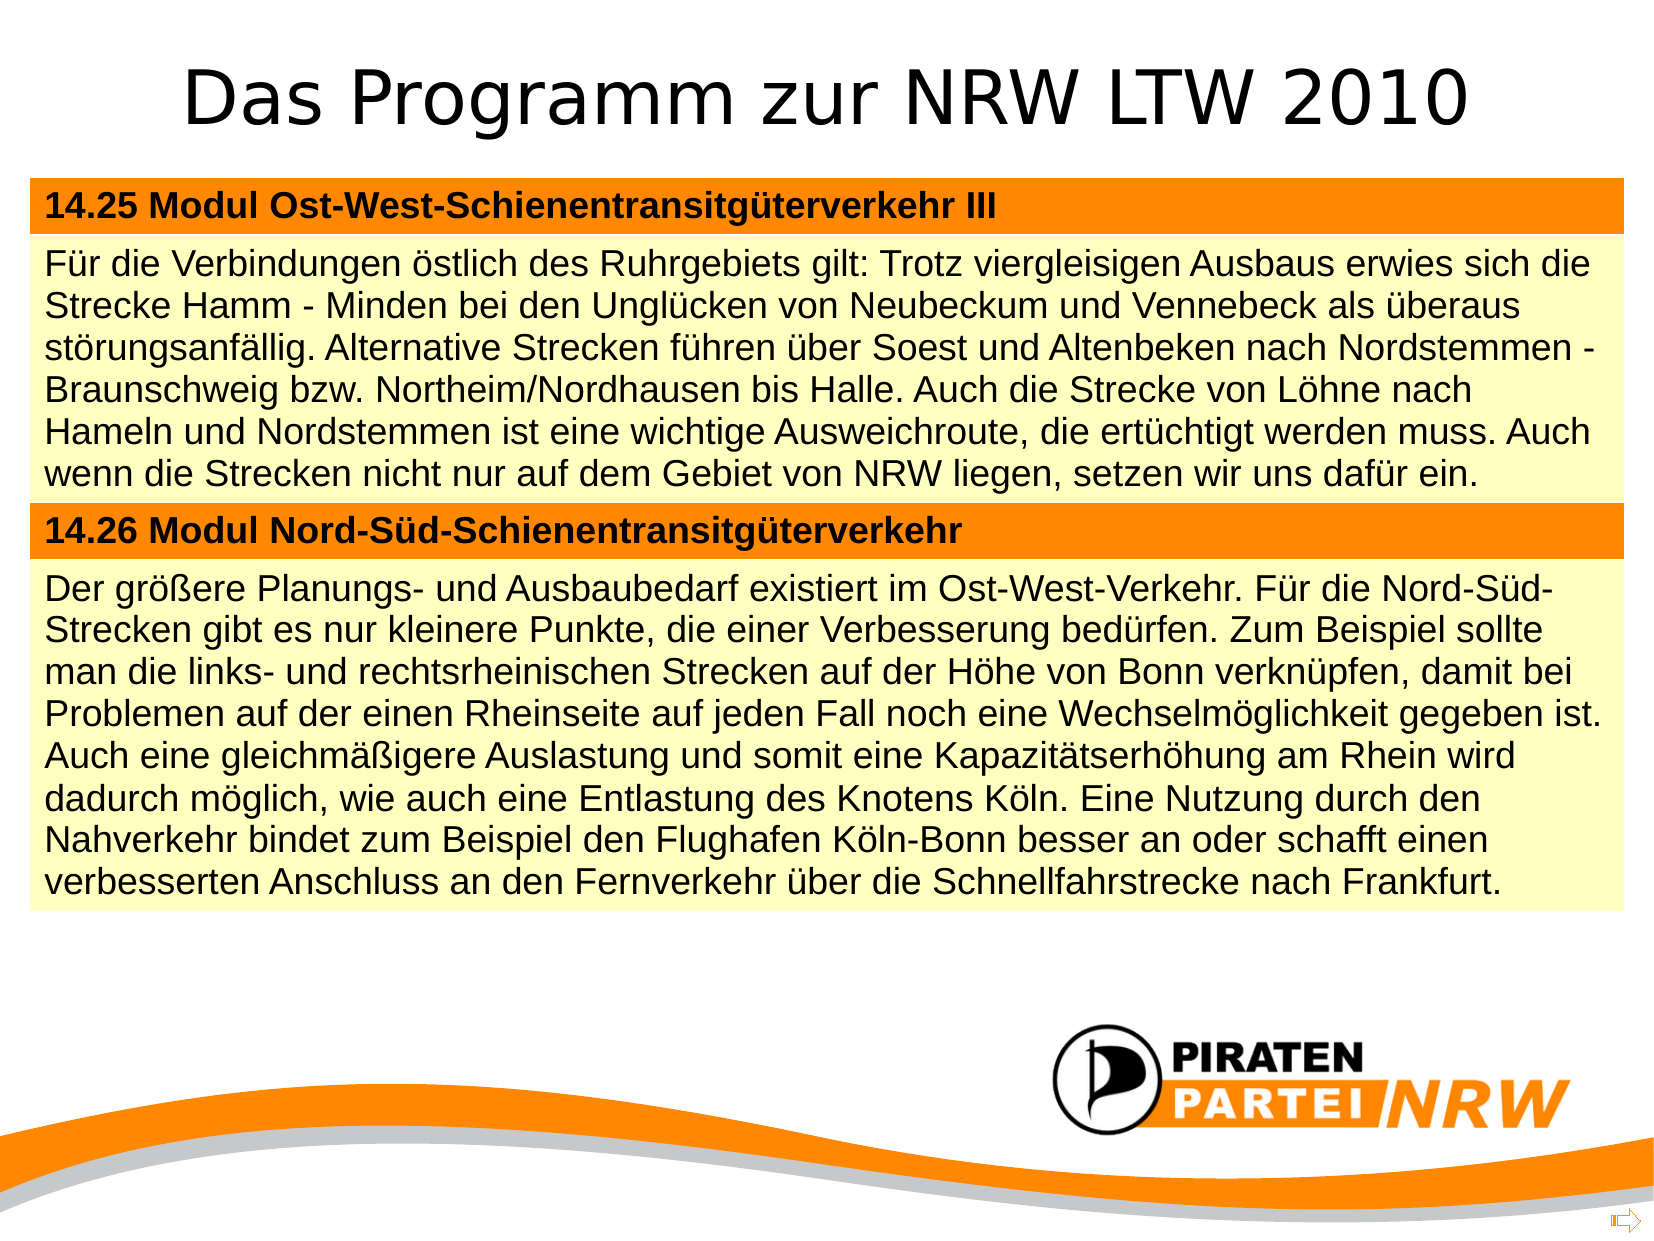

# Das Programm zur NRW LTW 2010
| 14.25 Modul Ost-West-Schienentransitgüterverkehr III |
| --- |
| Für die Verbindungen östlich des Ruhrgebiets gilt: Trotz viergleisigen Ausbaus erwies sich die Strecke Hamm - Minden bei den Unglücken von Neubeckum und Vennebeck als überaus störungsanfällig. Alternative Strecken führen über Soest und Altenbeken nach Nordstemmen - Braunschweig bzw. Northeim/Nordhausen bis Halle. Auch die Strecke von Löhne nach Hameln und Nordstemmen ist eine wichtige Ausweichroute, die ertüchtigt werden muss. Auch wenn die Strecken nicht nur auf dem Gebiet von NRW liegen, setzen wir uns dafür ein. |
| 14.26 Modul Nord-Süd-Schienentransitgüterverkehr |
| Der größere Planungs- und Ausbaubedarf existiert im Ost-West-Verkehr. Für die Nord-Süd-Strecken gibt es nur kleinere Punkte, die einer Verbesserung bedürfen. Zum Beispiel sollte man die links- und rechtsrheinischen Strecken auf der Höhe von Bonn verknüpfen, damit bei Problemen auf der einen Rheinseite auf jeden Fall noch eine Wechselmöglichkeit gegeben ist. Auch eine gleichmäßigere Auslastung und somit eine Kapazitätserhöhung am Rhein wird dadurch möglich, wie auch eine Entlastung des Knotens Köln. Eine Nutzung durch den Nahverkehr bindet zum Beispiel den Flughafen Köln-Bonn besser an oder schafft einen verbesserten Anschluss an den Fernverkehr über die Schnellfahrstrecke nach Frankfurt. |